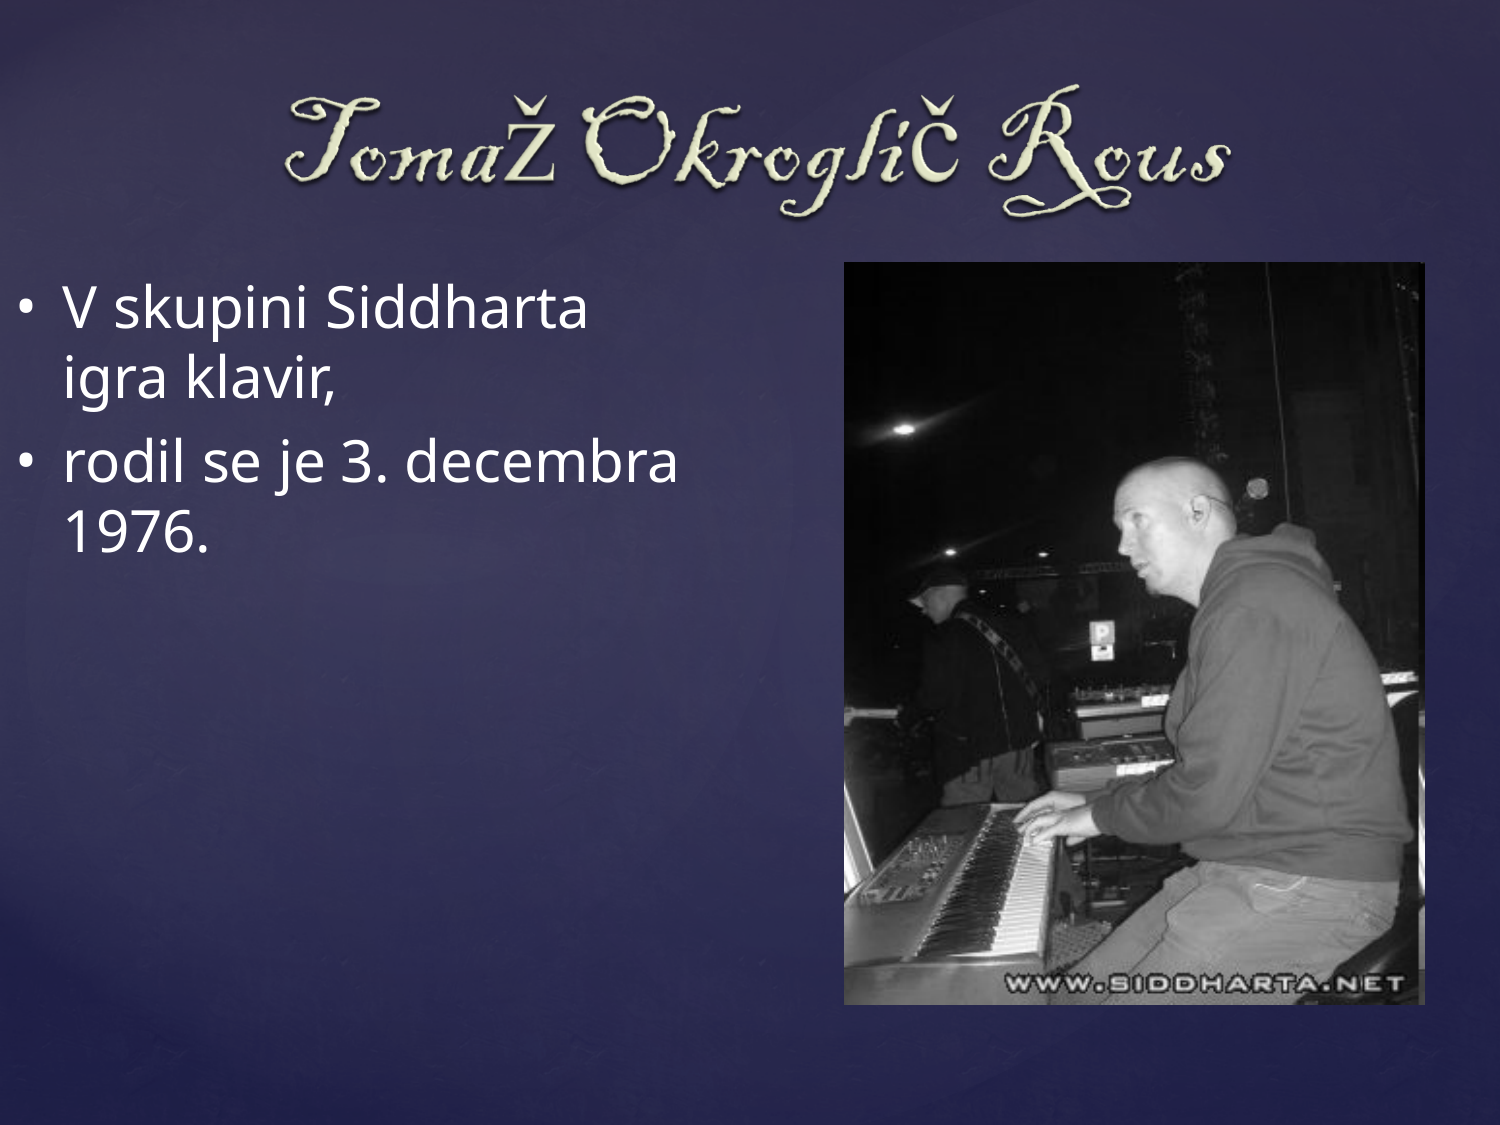

# V skupini Siddharta igra klavir,
rodil se je 3. decembra 1976.